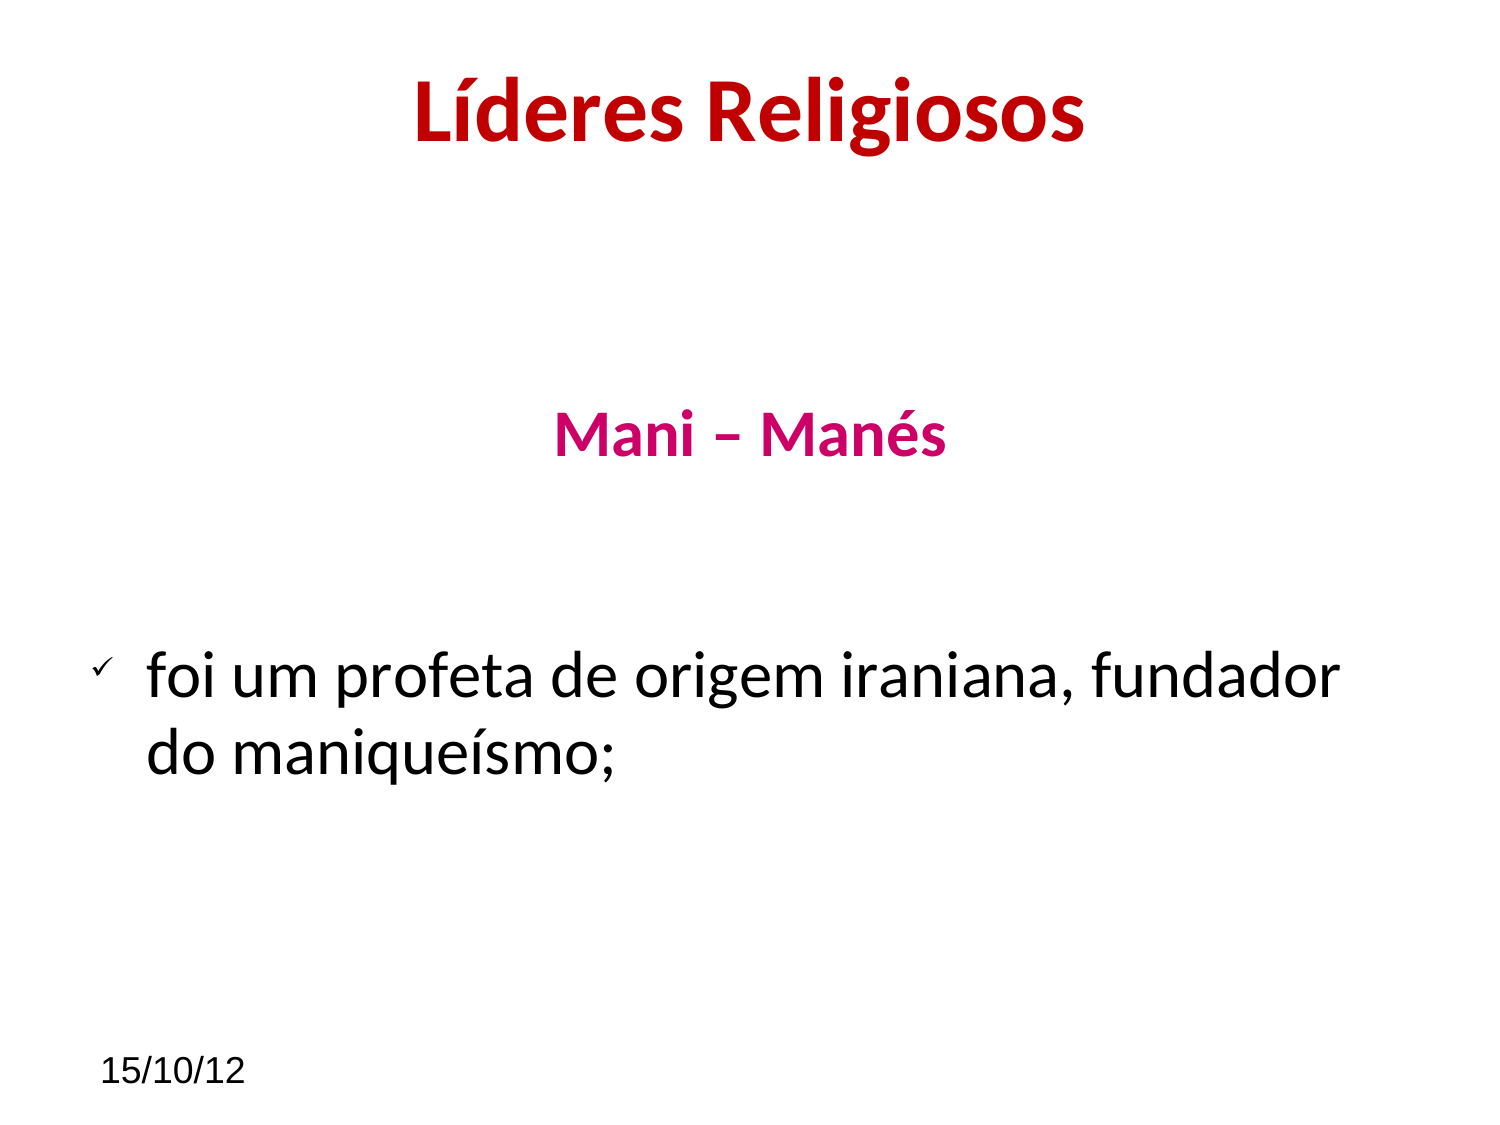

# Líderes Religiosos
Mani – Manés
foi um profeta de origem iraniana, fundador do maniqueísmo;